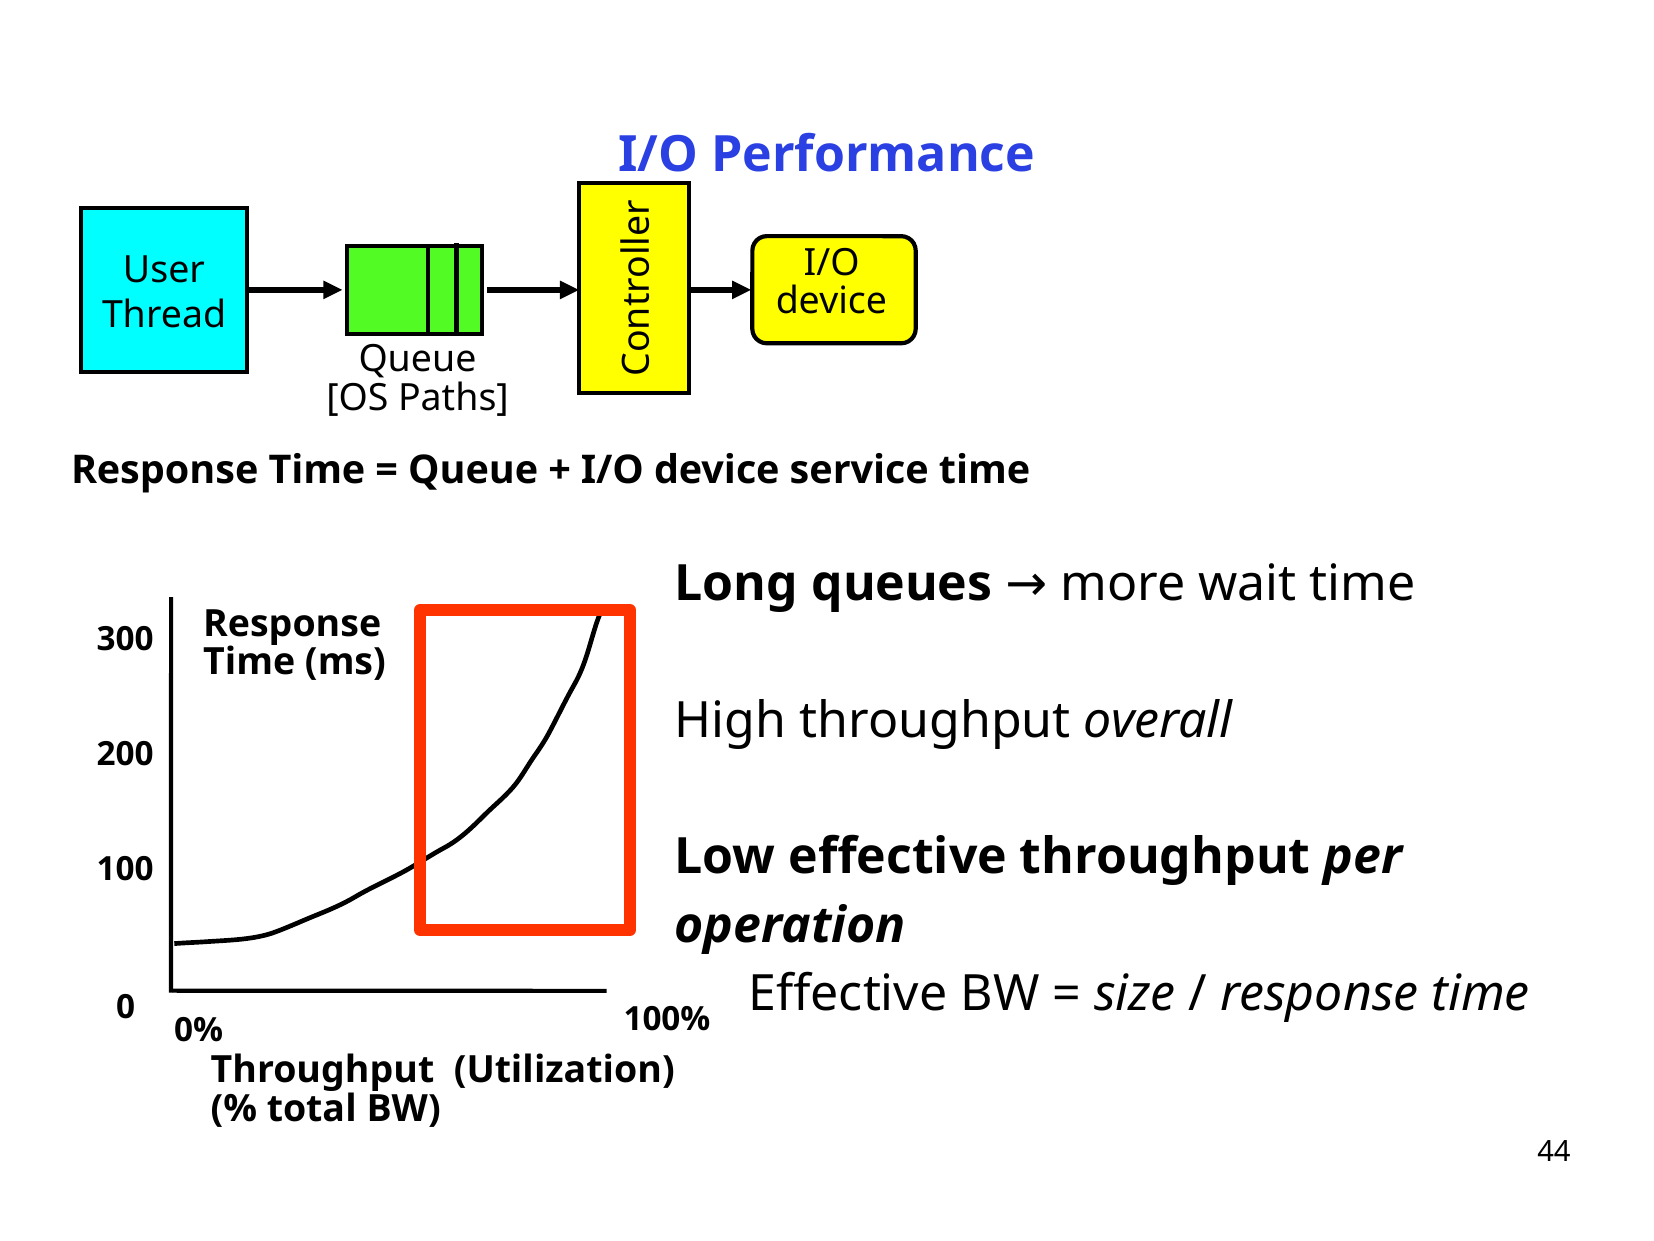

# I/O Performance
User
Thread
Controller
I/O
device
Queue
[OS Paths]
Response Time = Queue + I/O device service time
Long queues → more wait time
High throughput overall
Low effective throughput per operation
	Effective BW = size / response time
Response
Time (ms)
300
200
100
0
100%
0%
Throughput (Utilization)
(% total BW)
44